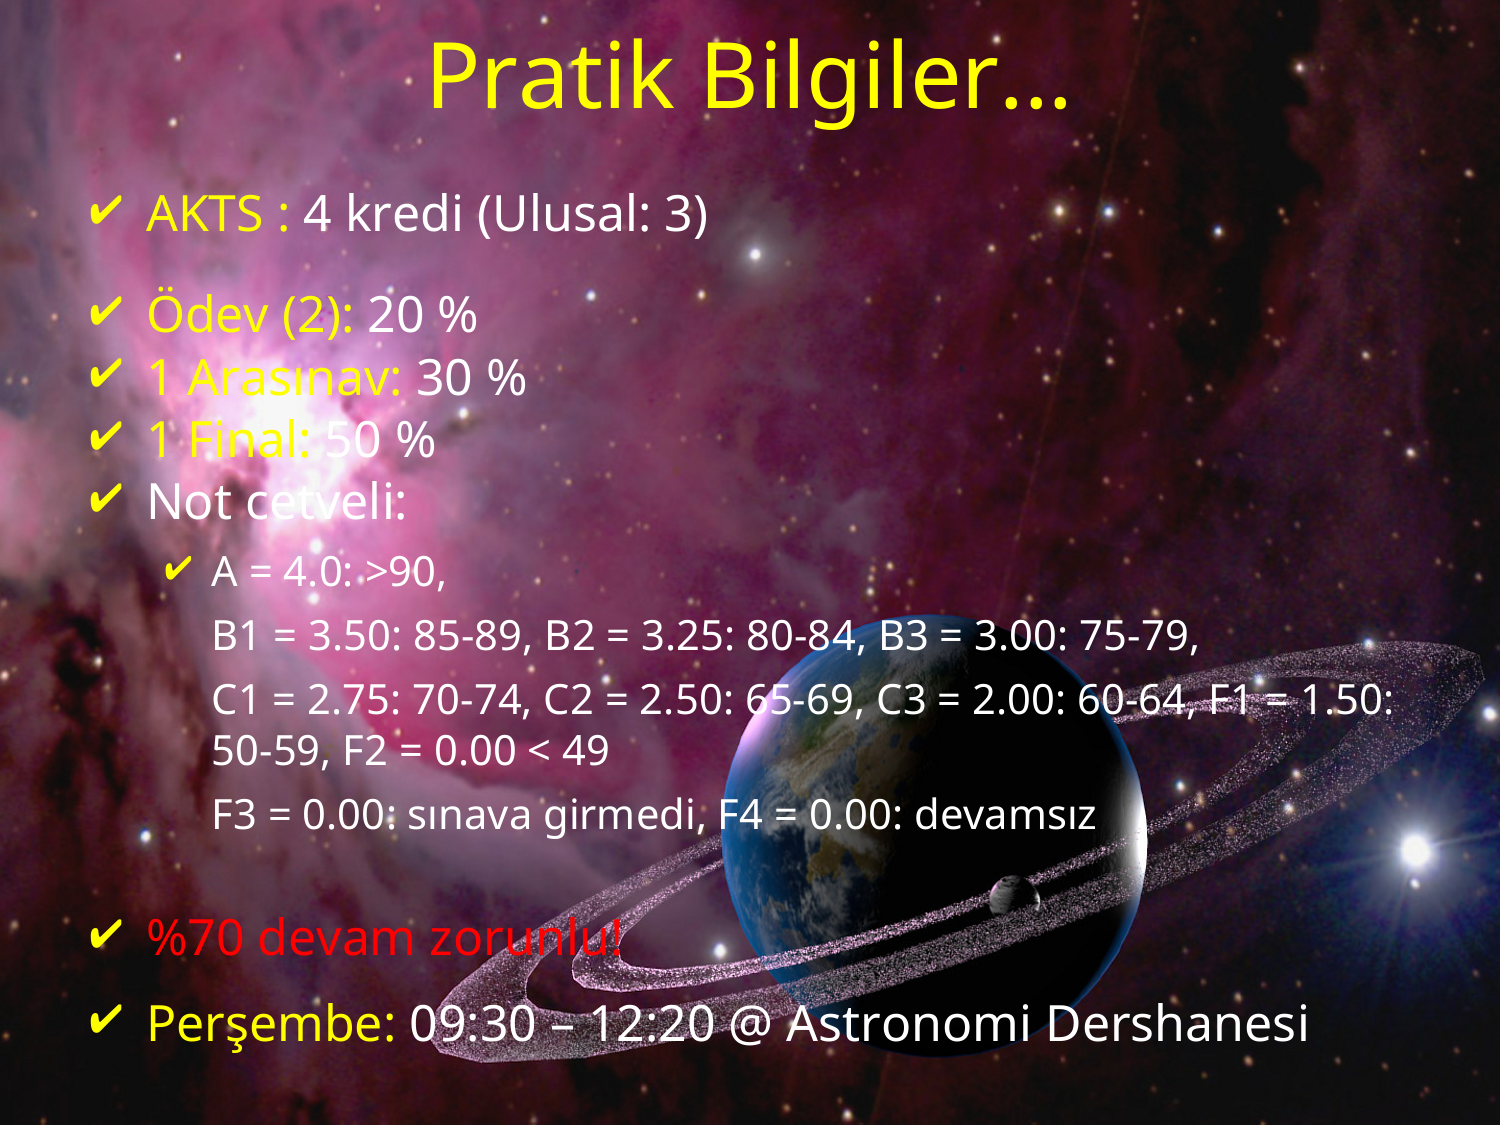

# Pratik Bilgiler...
AKTS : 4 kredi (Ulusal: 3)
Ödev (2): 20 %
1 Arasınav: 30 %
1 Final: 50 %
Not cetveli:
A = 4.0: >90,
B1 = 3.50: 85-89, B2 = 3.25: 80-84, B3 = 3.00: 75-79,
C1 = 2.75: 70-74, C2 = 2.50: 65-69, C3 = 2.00: 60-64, F1 = 1.50: 50-59, F2 = 0.00 < 49
F3 = 0.00: sınava girmedi, F4 = 0.00: devamsız
%70 devam zorunlu!
Perşembe: 09:30 – 12:20 @ Astronomi Dershanesi